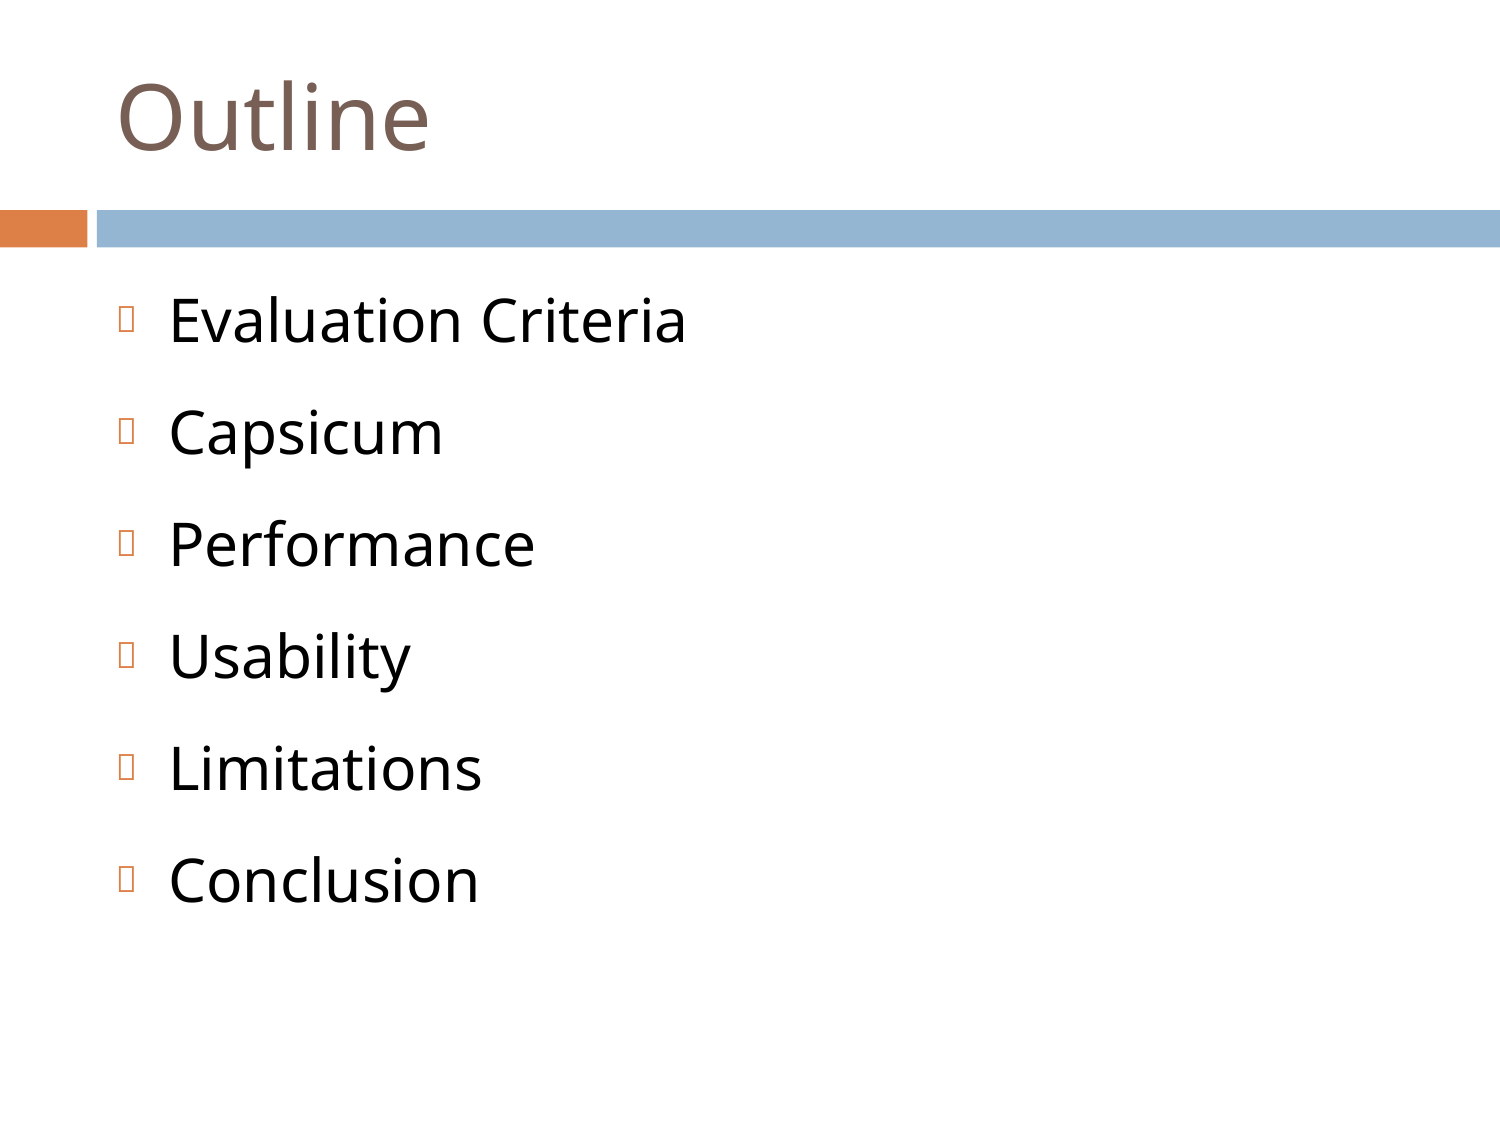

# Outline
Evaluation Criteria
Capsicum
Performance
Usability
Limitations
Conclusion